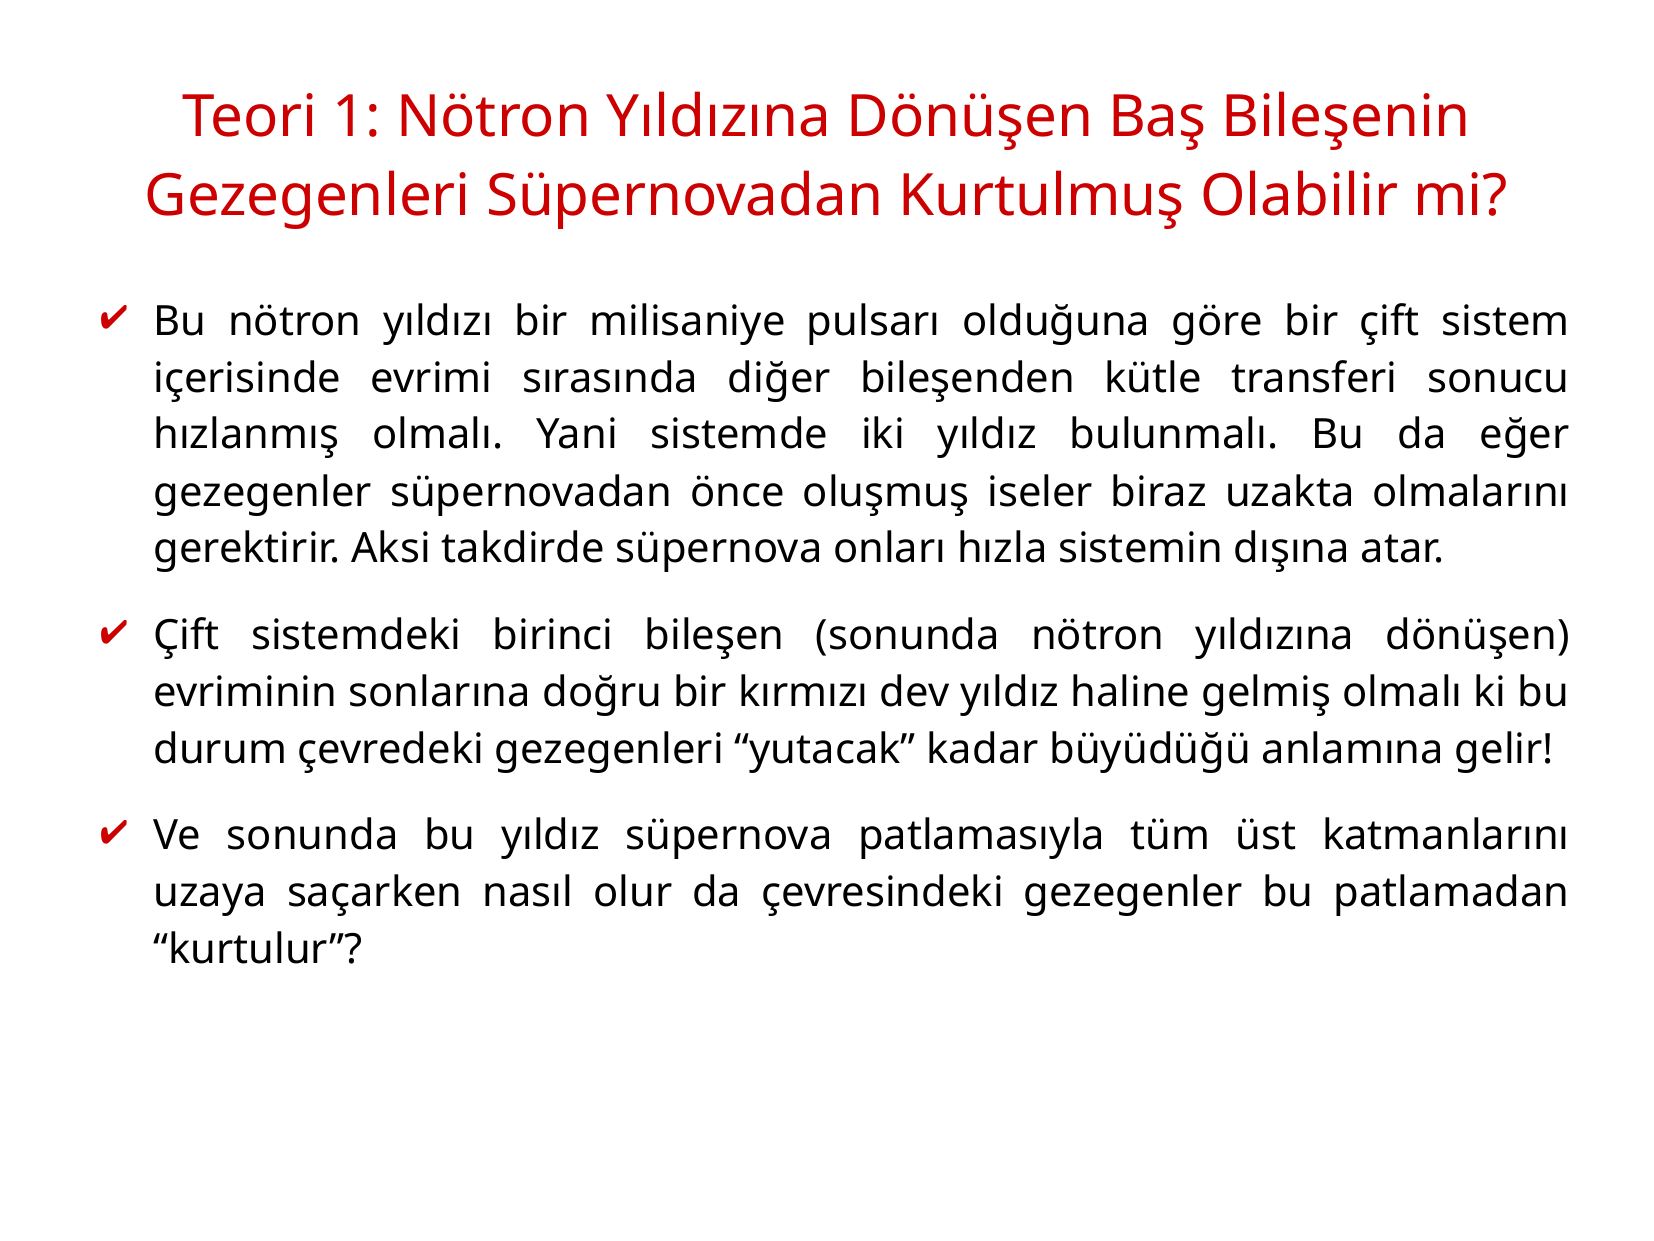

# Teori 1: Nötron Yıldızına Dönüşen Baş Bileşenin Gezegenleri Süpernovadan Kurtulmuş Olabilir mi?
Bu nötron yıldızı bir milisaniye pulsarı olduğuna göre bir çift sistem içerisinde evrimi sırasında diğer bileşenden kütle transferi sonucu hızlanmış olmalı. Yani sistemde iki yıldız bulunmalı. Bu da eğer gezegenler süpernovadan önce oluşmuş iseler biraz uzakta olmalarını gerektirir. Aksi takdirde süpernova onları hızla sistemin dışına atar.
Çift sistemdeki birinci bileşen (sonunda nötron yıldızına dönüşen) evriminin sonlarına doğru bir kırmızı dev yıldız haline gelmiş olmalı ki bu durum çevredeki gezegenleri “yutacak” kadar büyüdüğü anlamına gelir!
Ve sonunda bu yıldız süpernova patlamasıyla tüm üst katmanlarını uzaya saçarken nasıl olur da çevresindeki gezegenler bu patlamadan “kurtulur”?